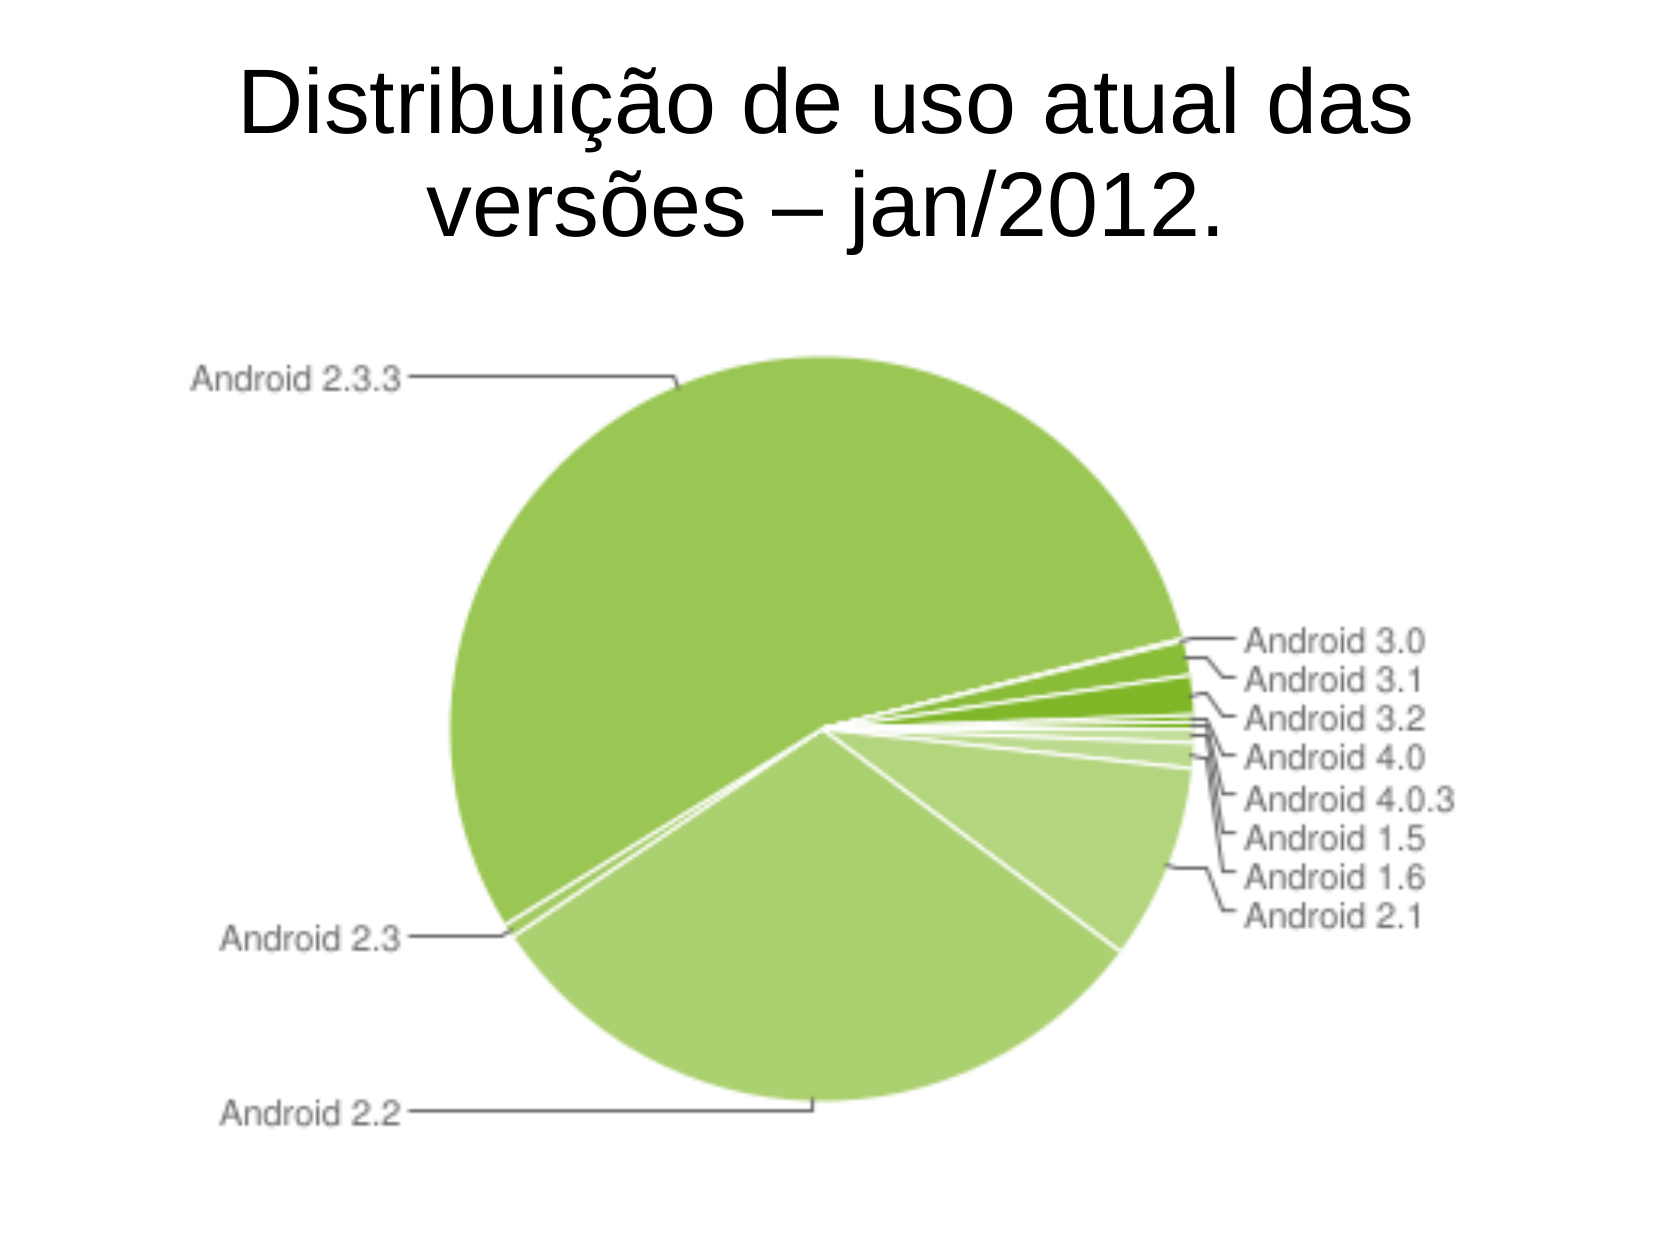

# Distribuição de uso atual das versões – jan/2012.